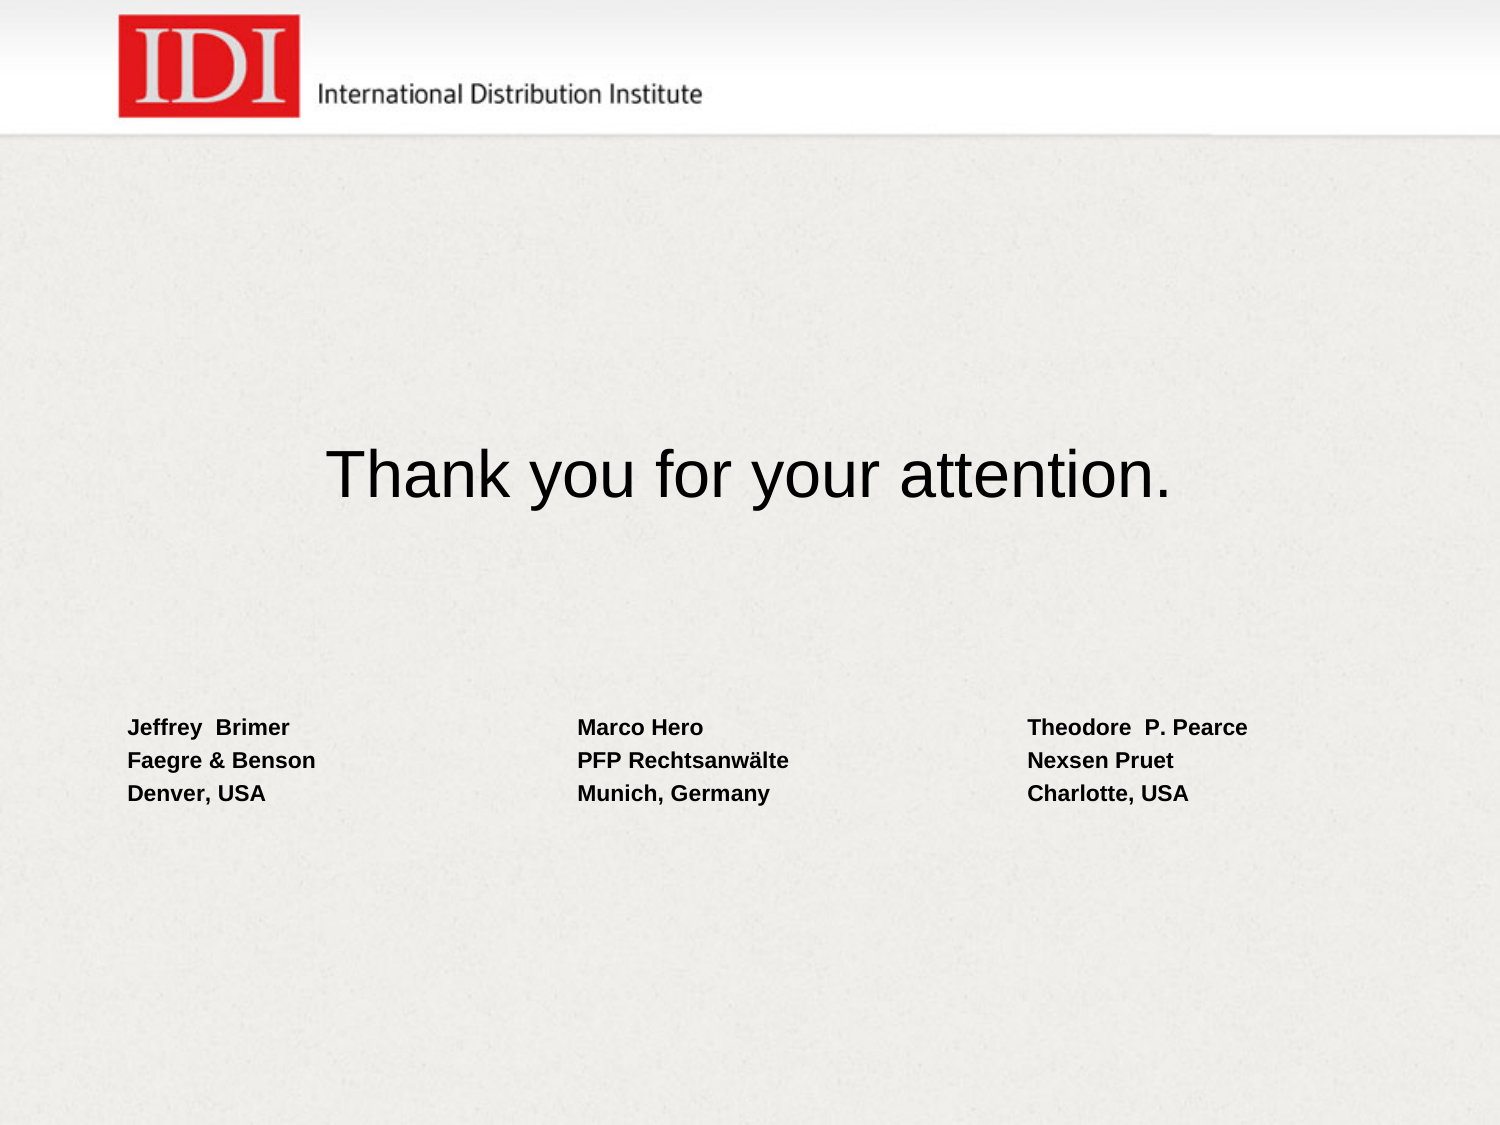

#
Thank you for your attention.
Jeffrey Brimer		Marco Hero			Theodore P. Pearce
Faegre & Benson 		PFP Rechtsanwälte 		Nexsen Pruet
Denver, USA 	 	Munich, Germany 		Charlotte, USA